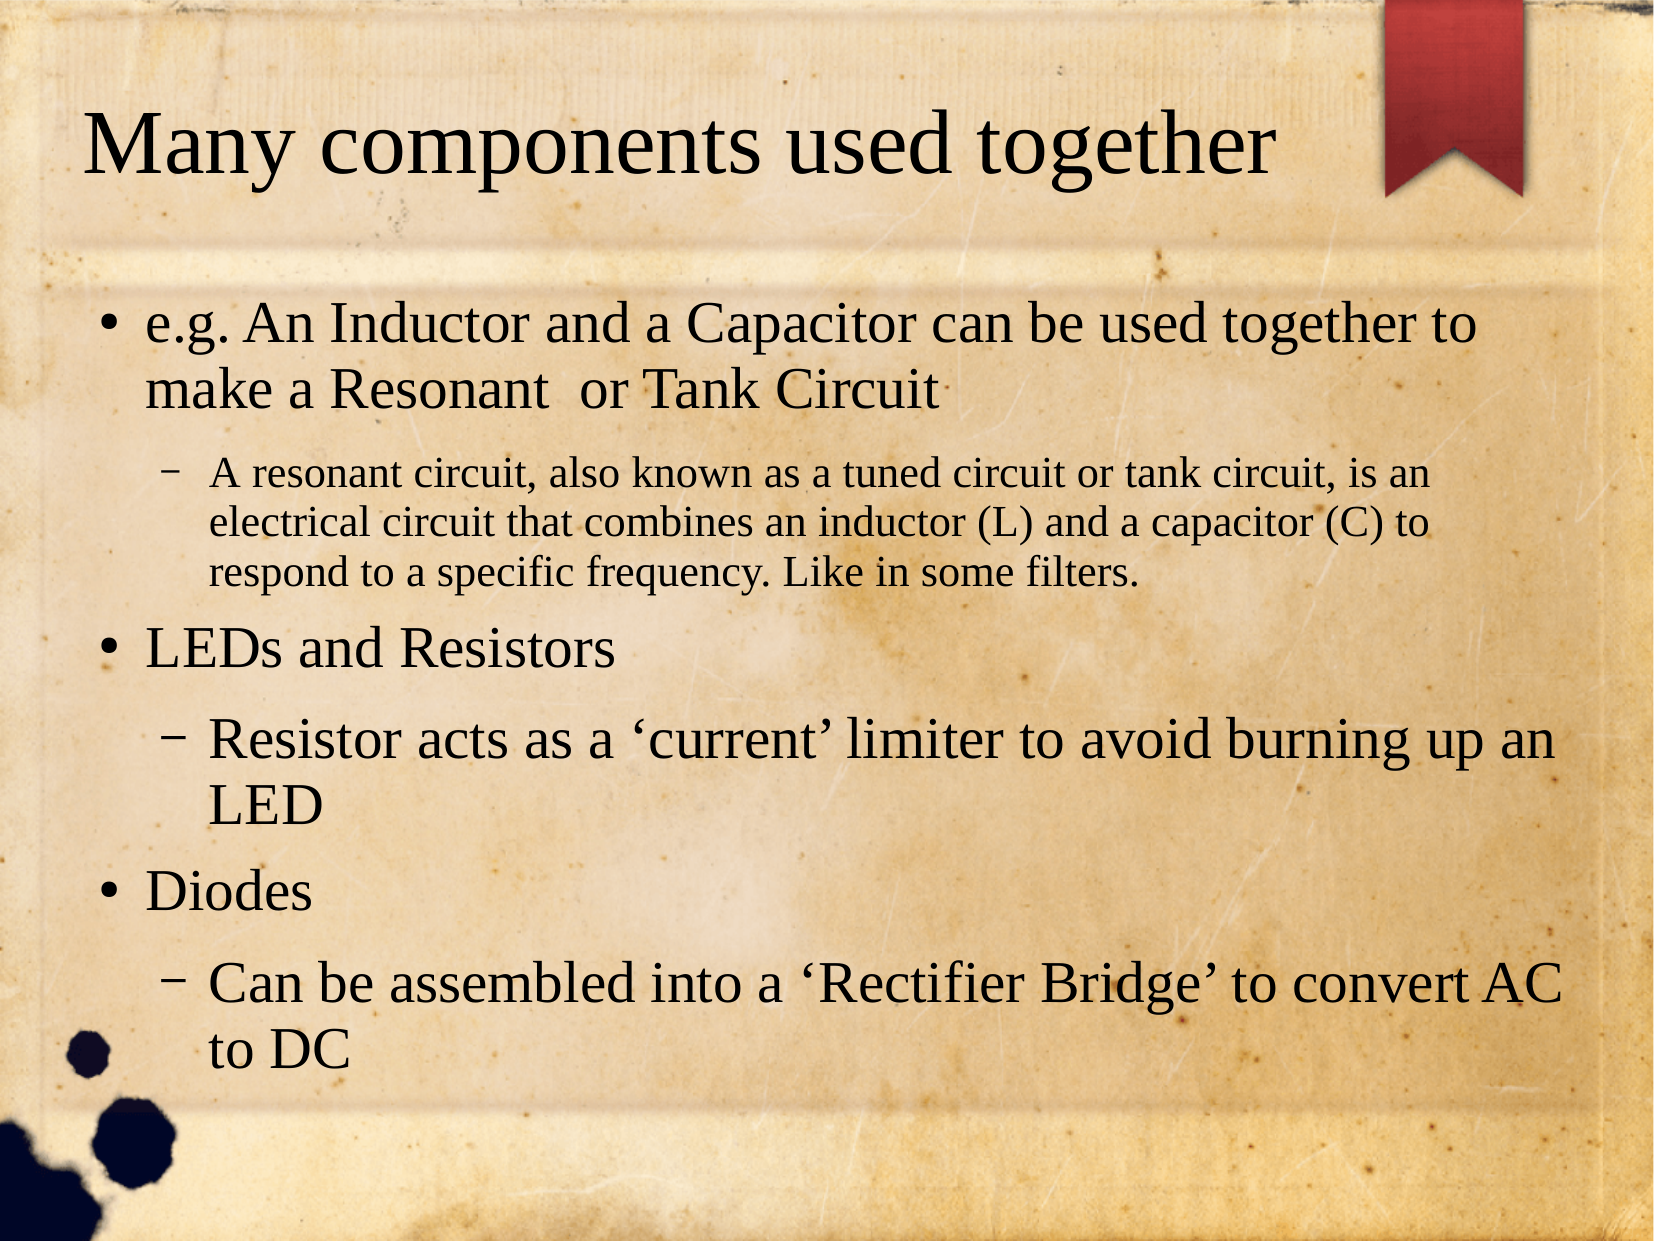

# Many components used together
e.g. An Inductor and a Capacitor can be used together to make a Resonant or Tank Circuit
A resonant circuit, also known as a tuned circuit or tank circuit, is an electrical circuit that combines an inductor (L) and a capacitor (C) to respond to a specific frequency. Like in some filters.
LEDs and Resistors
Resistor acts as a ‘current’ limiter to avoid burning up an LED
Diodes
Can be assembled into a ‘Rectifier Bridge’ to convert AC to DC